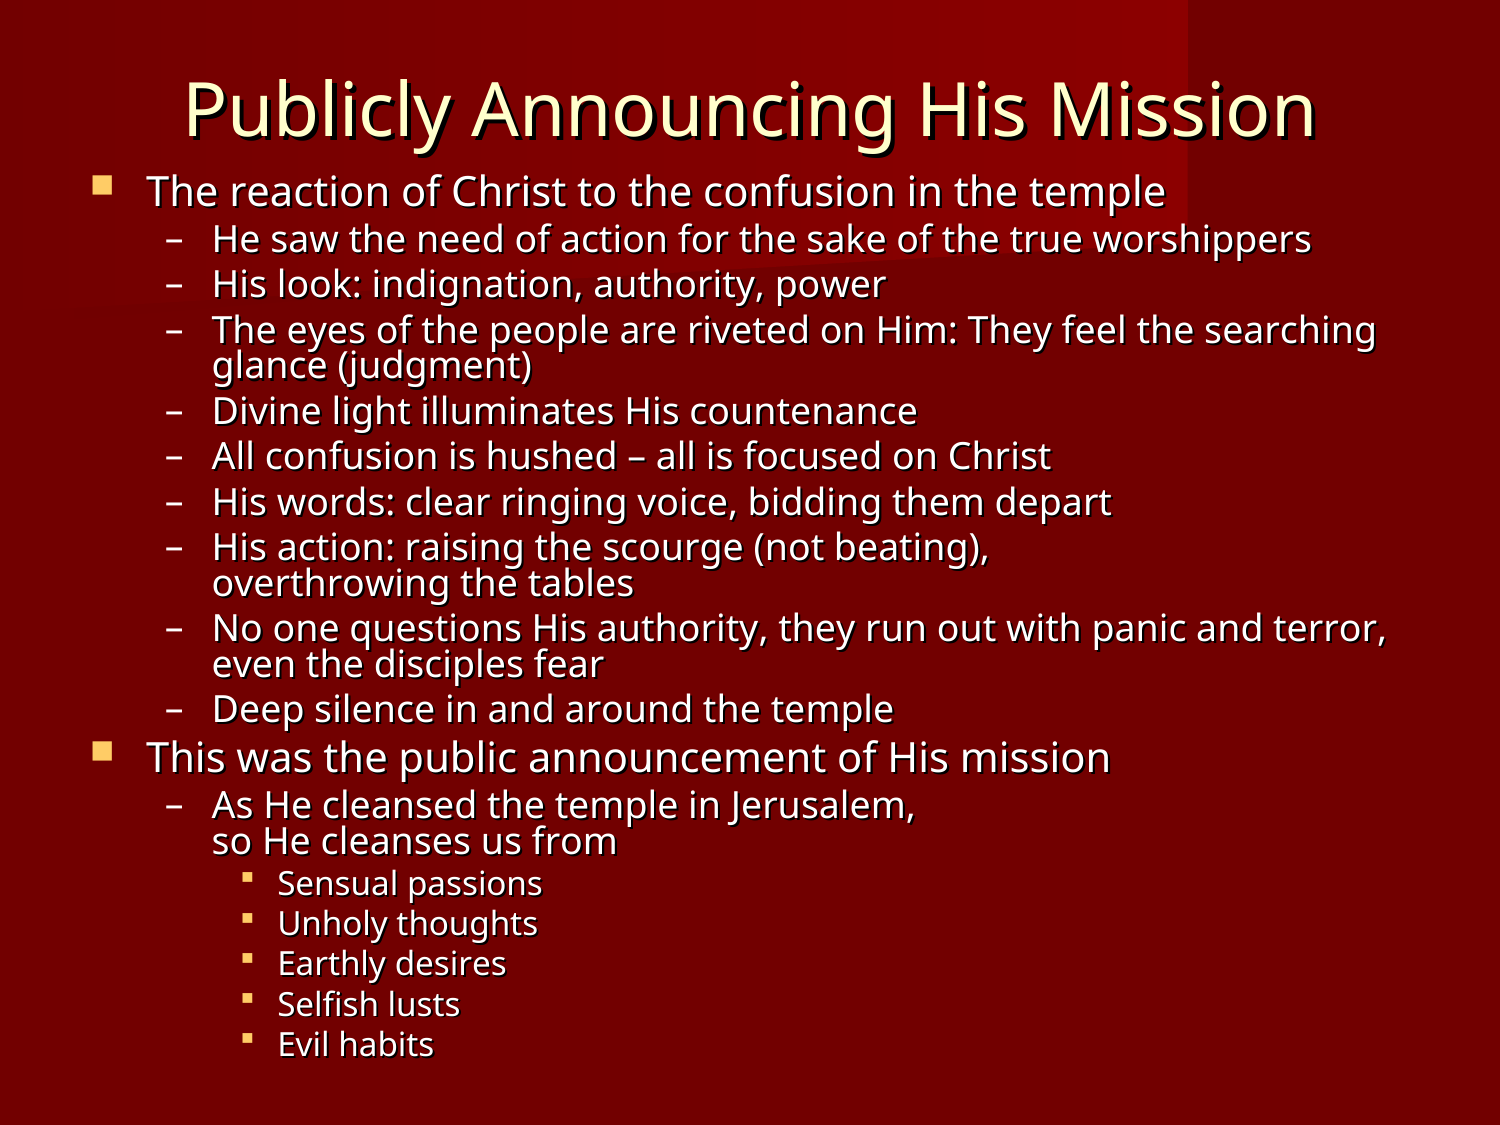

# Publicly Announcing His Mission
The reaction of Christ to the confusion in the temple
He saw the need of action for the sake of the true worshippers
His look: indignation, authority, power
The eyes of the people are riveted on Him: They feel the searching glance (judgment)
Divine light illuminates His countenance
All confusion is hushed – all is focused on Christ
His words: clear ringing voice, bidding them depart
His action: raising the scourge (not beating),
overthrowing the tables
No one questions His authority, they run out with panic and terror, even the disciples fear
Deep silence in and around the temple
This was the public announcement of His mission
As He cleansed the temple in Jerusalem,
so He cleanses us from
Sensual passions
Unholy thoughts
Earthly desires
Selfish lusts
Evil habits